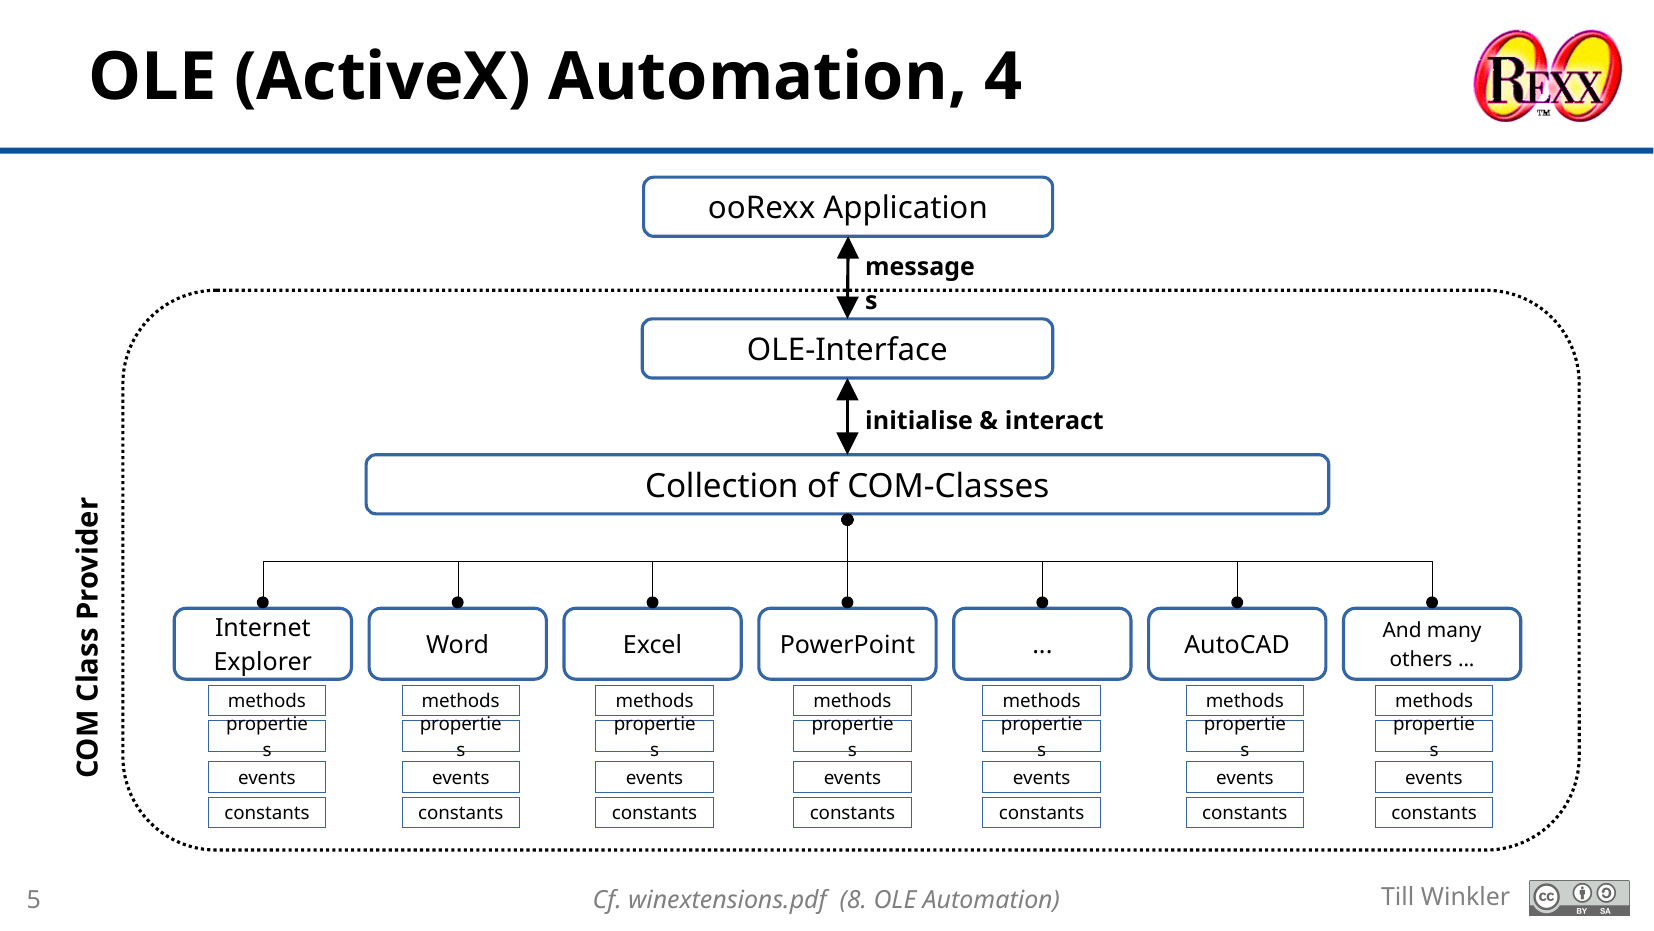

# OLE (ActiveX) Automation, 4
ooRexx Application
messages
OLE-Interface
initialise & interact
Collection of COM-Classes
COM Class Provider
Internet Explorer
Word
Excel
PowerPoint
...
AutoCAD
And many
others ...
methods
properties
events
constants
methods
properties
events
constants
methods
properties
events
constants
methods
properties
events
constants
methods
properties
events
constants
methods
properties
events
constants
methods
properties
events
constants
Cf. winextensions.pdf (8. OLE Automation)